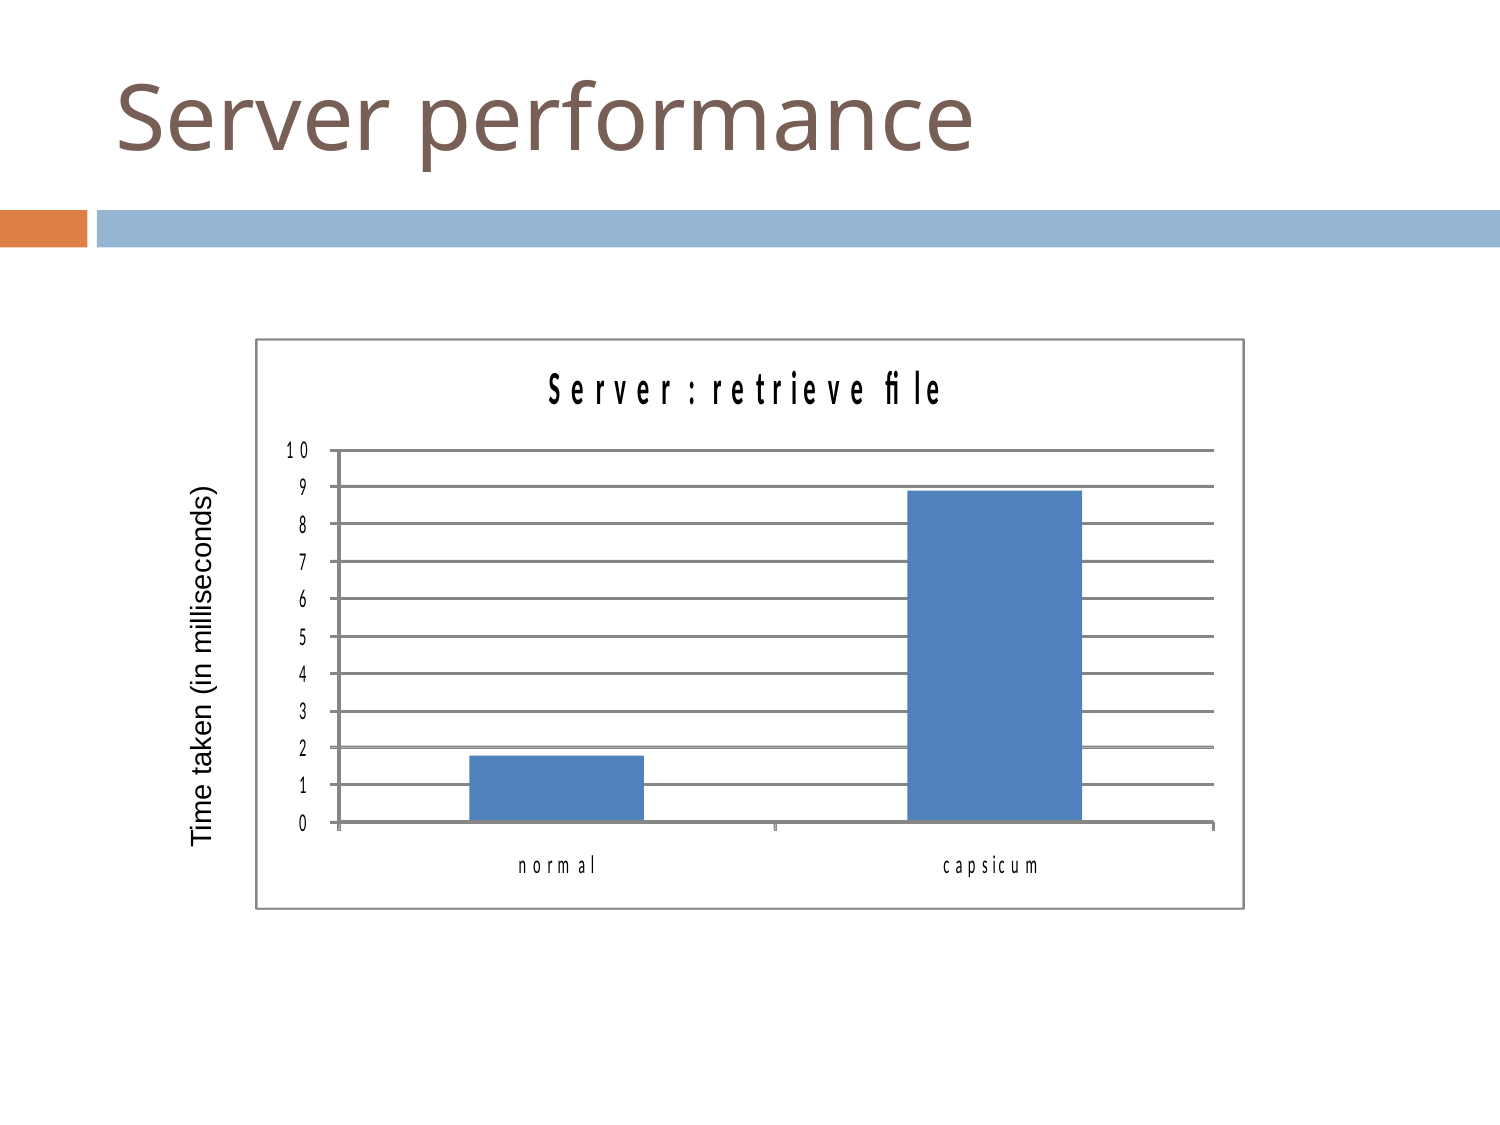

# Server performance
Time taken (in milliseconds)